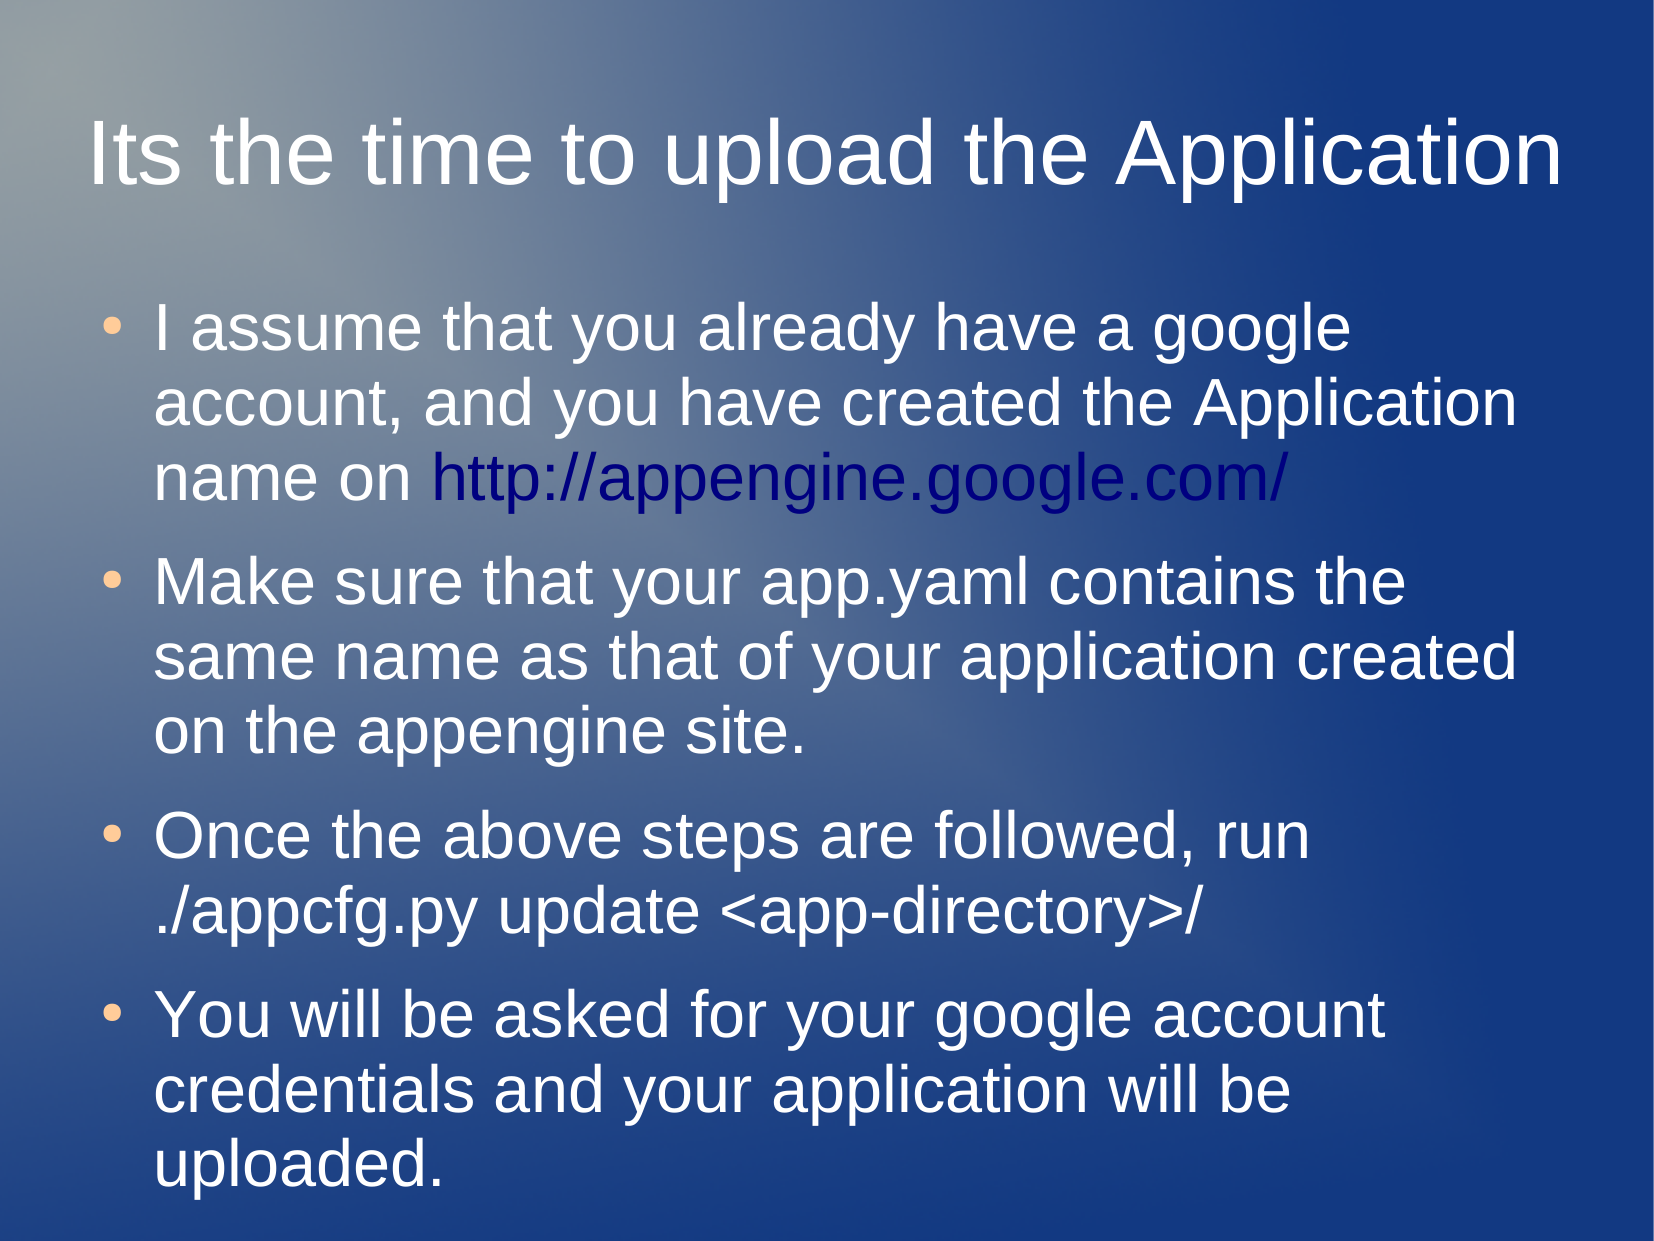

# Its the time to upload the Application
I assume that you already have a google account, and you have created the Application name on http://appengine.google.com/
Make sure that your app.yaml contains the same name as that of your application created on the appengine site.
Once the above steps are followed, run ./appcfg.py update <app-directory>/
You will be asked for your google account credentials and your application will be uploaded.